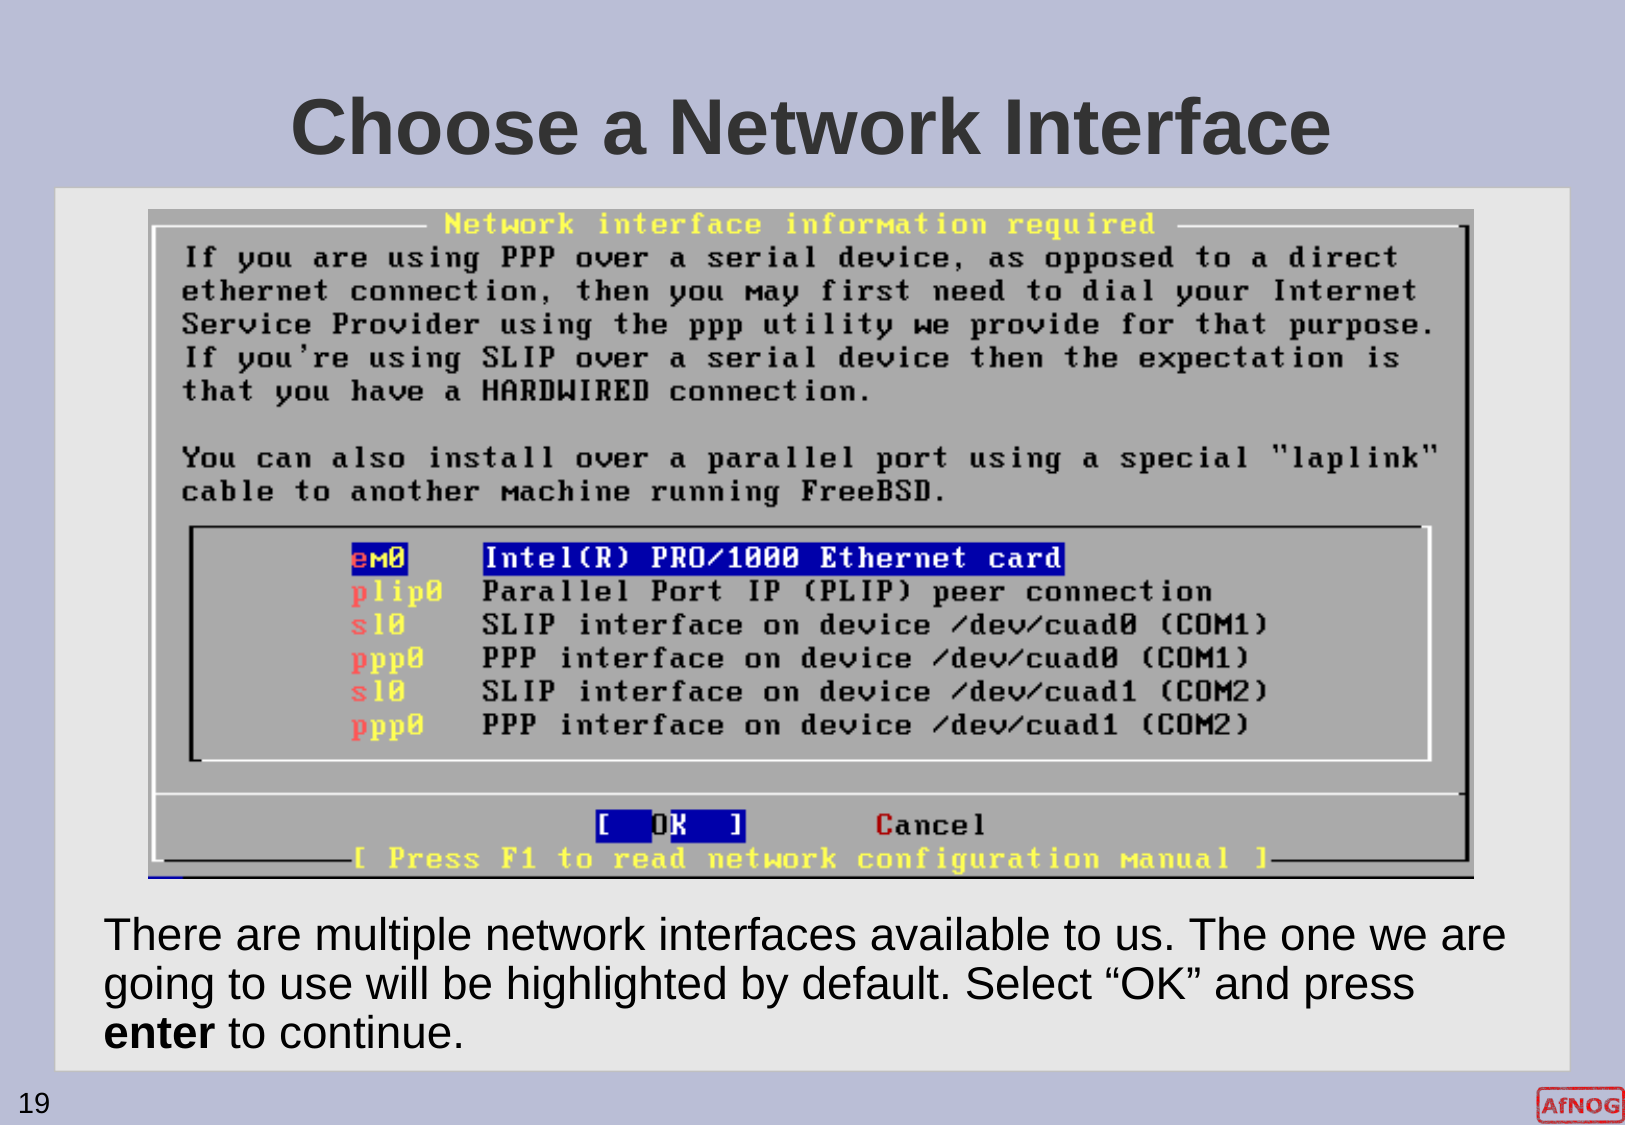

# Choose a Network Interface
There are multiple network interfaces available to us. The one we are going to use will be highlighted by default. Select “OK” and press enter to continue.